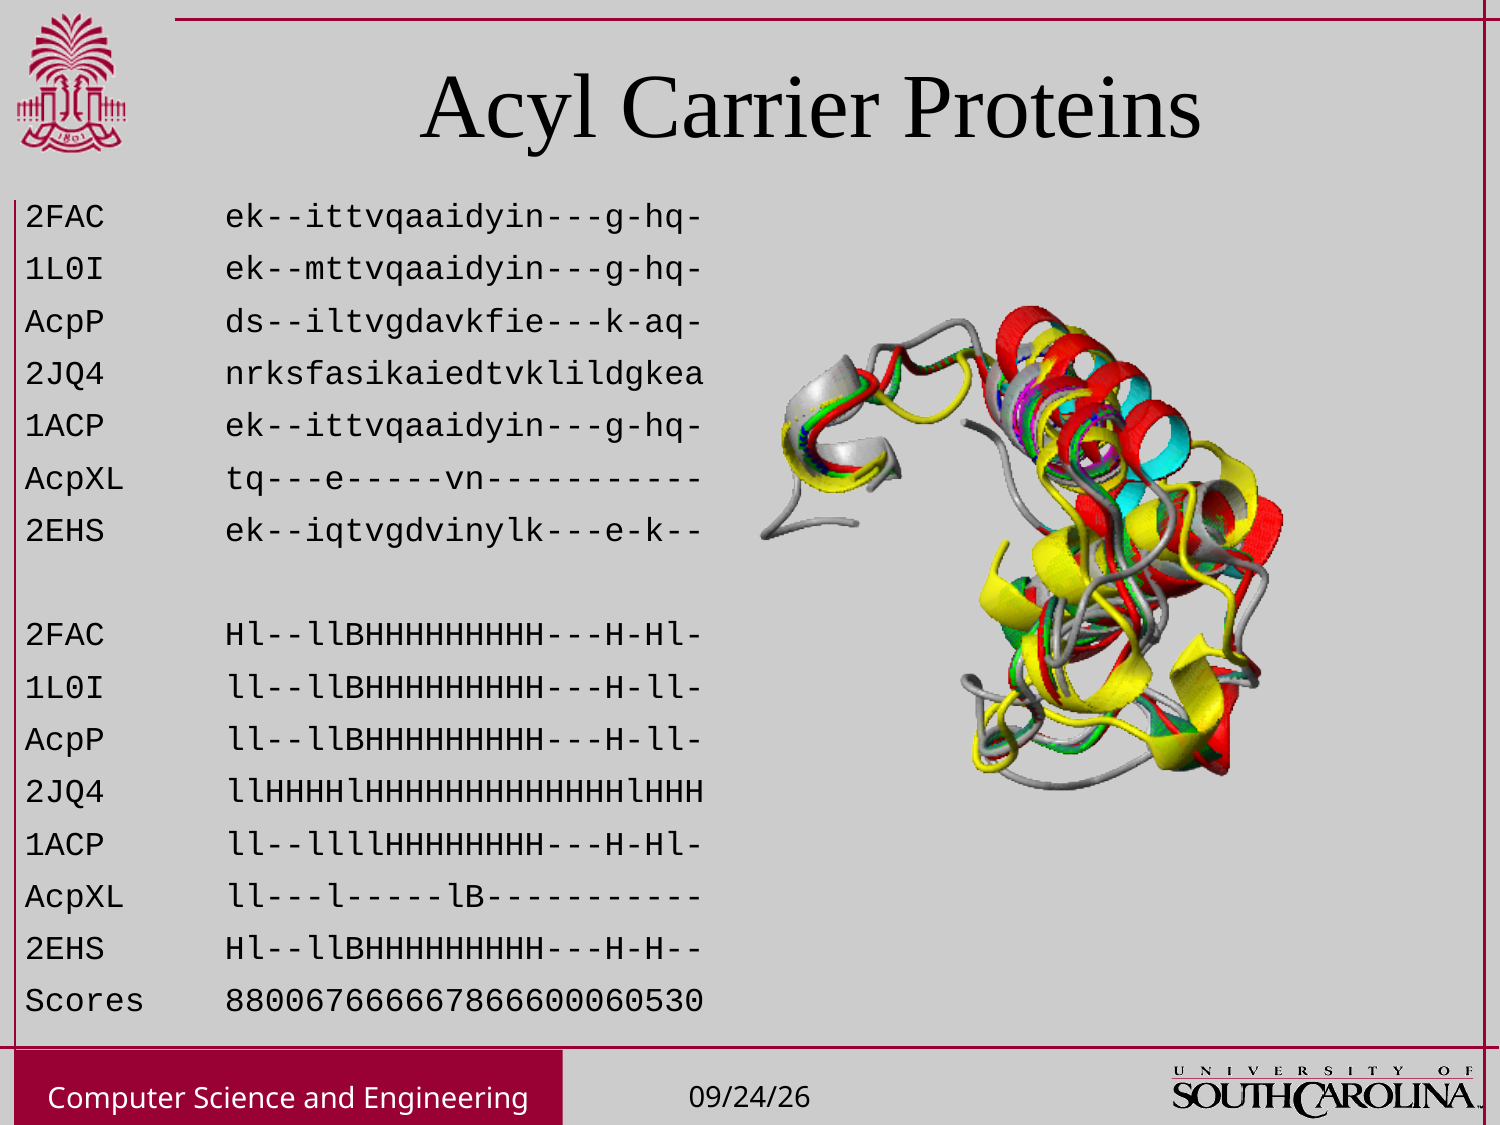

# Acyl Carrier Proteins
2FAC ek--ittvqaaidyin---g-hq-
1L0I ek--mttvqaaidyin---g-hq-
AcpP ds--iltvgdavkfie---k-aq-
2JQ4 nrksfasikaiedtvklildgkea
1ACP ek--ittvqaaidyin---g-hq-
AcpXL tq---e-----vn-----------
2EHS ek--iqtvgdvinylk---e-k--
2FAC Hl--llBHHHHHHHHH---H-Hl-
1L0I ll--llBHHHHHHHHH---H-ll-
AcpP ll--llBHHHHHHHHH---H-ll-
2JQ4 llHHHHlHHHHHHHHHHHHHlHHH
1ACP ll--llllHHHHHHHH---H-Hl-
AcpXL ll---l-----lB-----------
2EHS Hl--llBHHHHHHHHH---H-H--
Scores 880067666667866600060530